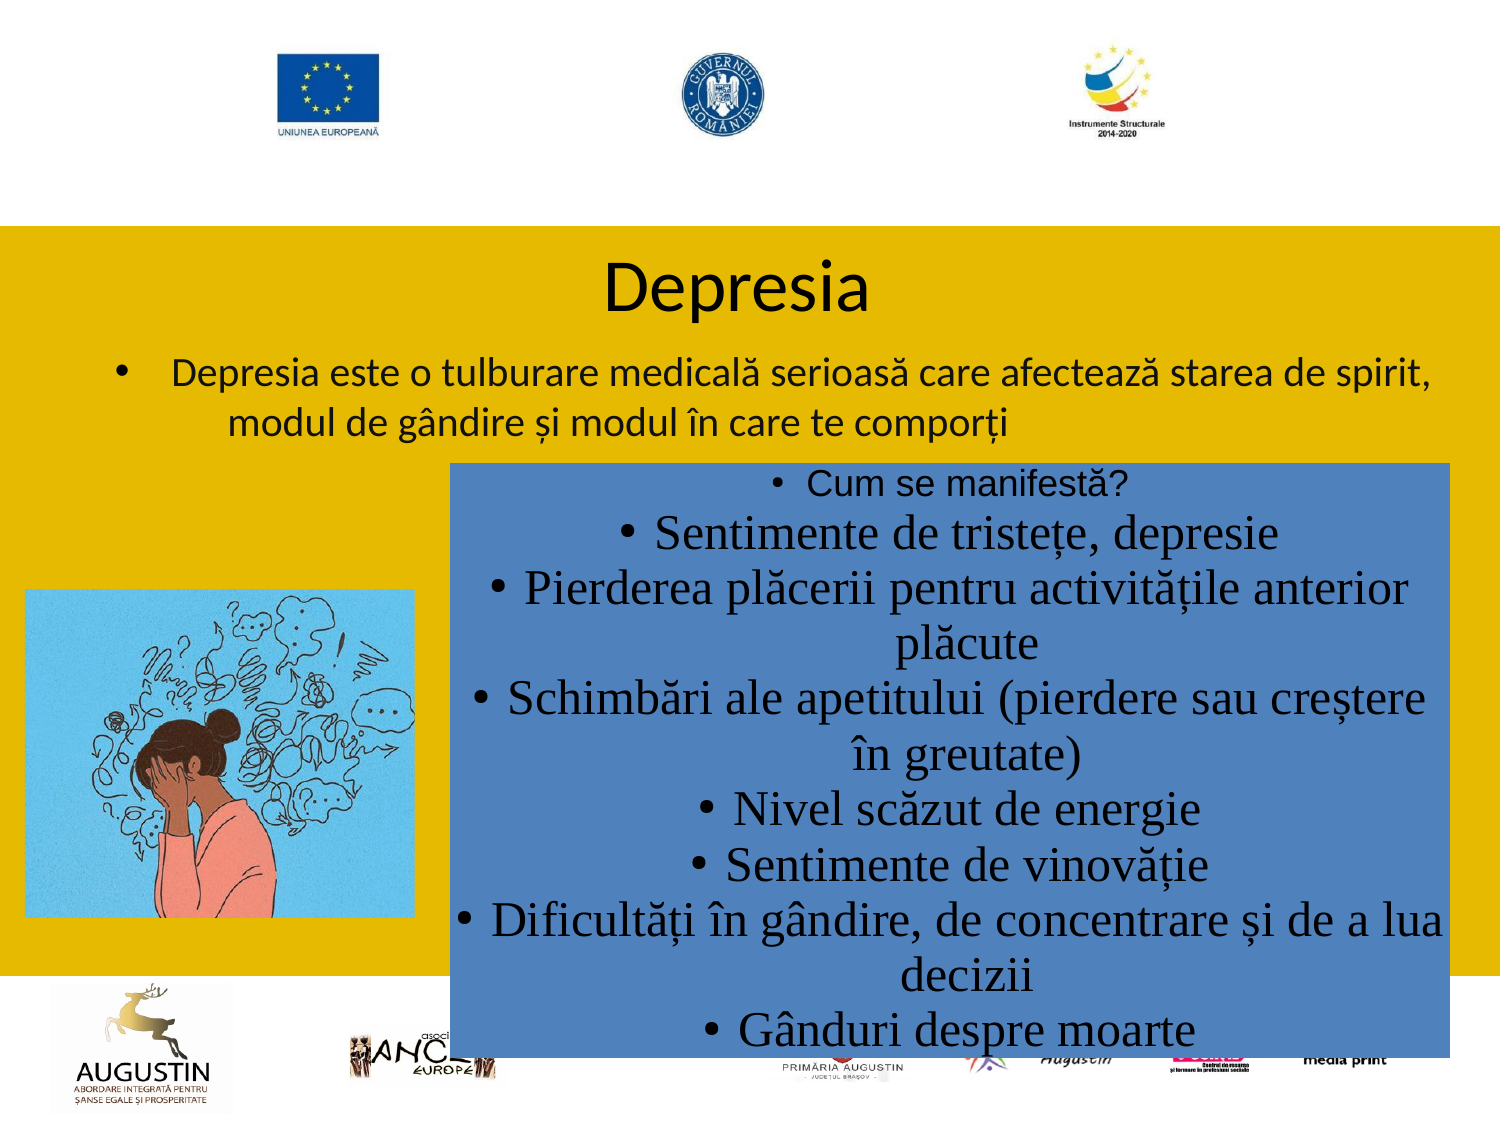

# Depresia
Depresia este o tulburare medicală serioasă care afectează starea de spirit, modul de gândire și modul în care te comporți
| Cum se manifestă? |
| --- |
| Sentimente de tristețe, depresie |
| Pierderea plăcerii pentru activitățile anterior plăcute |
| Schimbări ale apetitului (pierdere sau creștere în greutate) |
| Nivel scăzut de energie |
| Sentimente de vinovăție |
| Dificultăți în gândire, de concentrare și de a lua decizii |
| Gânduri despre moarte |